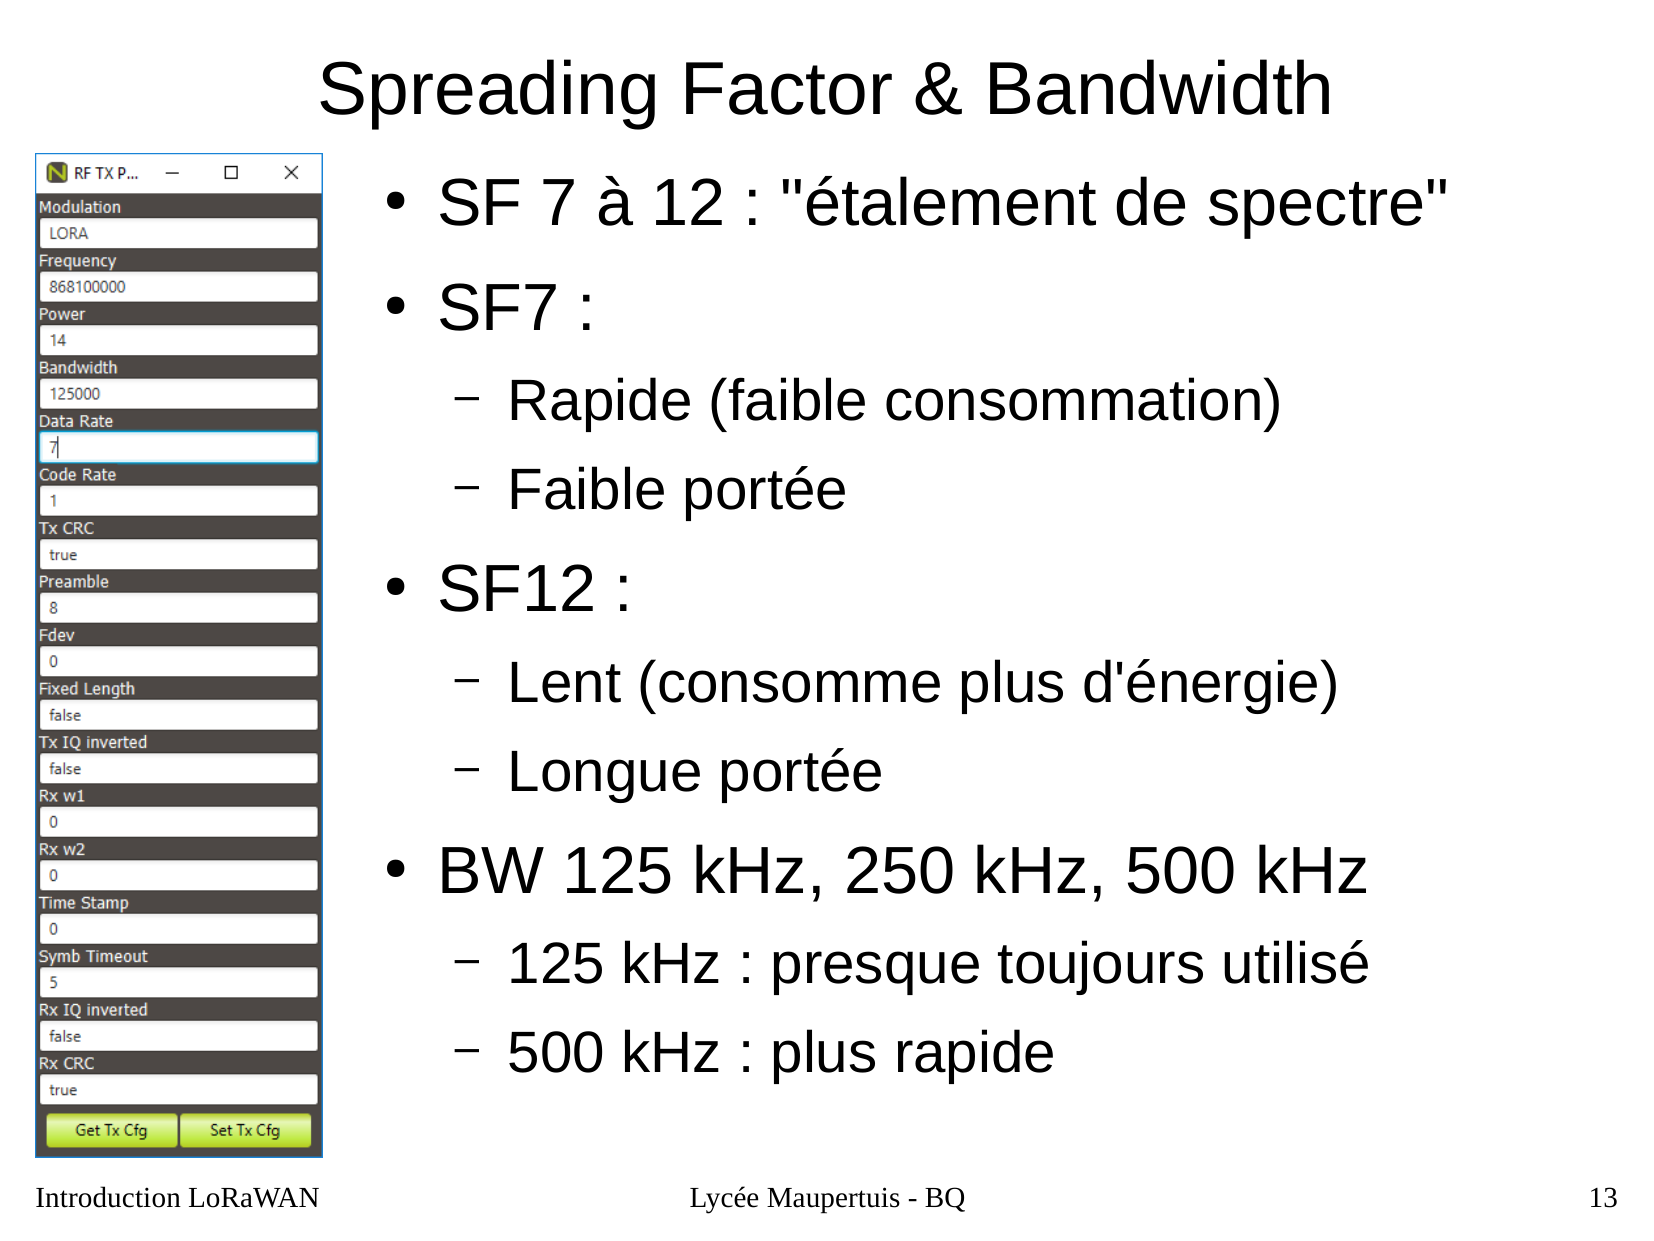

# Spreading Factor & Bandwidth
SF 7 à 12 : "étalement de spectre"
SF7 :
Rapide (faible consommation)
Faible portée
SF12 :
Lent (consomme plus d'énergie)
Longue portée
BW 125 kHz, 250 kHz, 500 kHz
125 kHz : presque toujours utilisé
500 kHz : plus rapide
Introduction LoRaWAN
Lycée Maupertuis - BQ
13